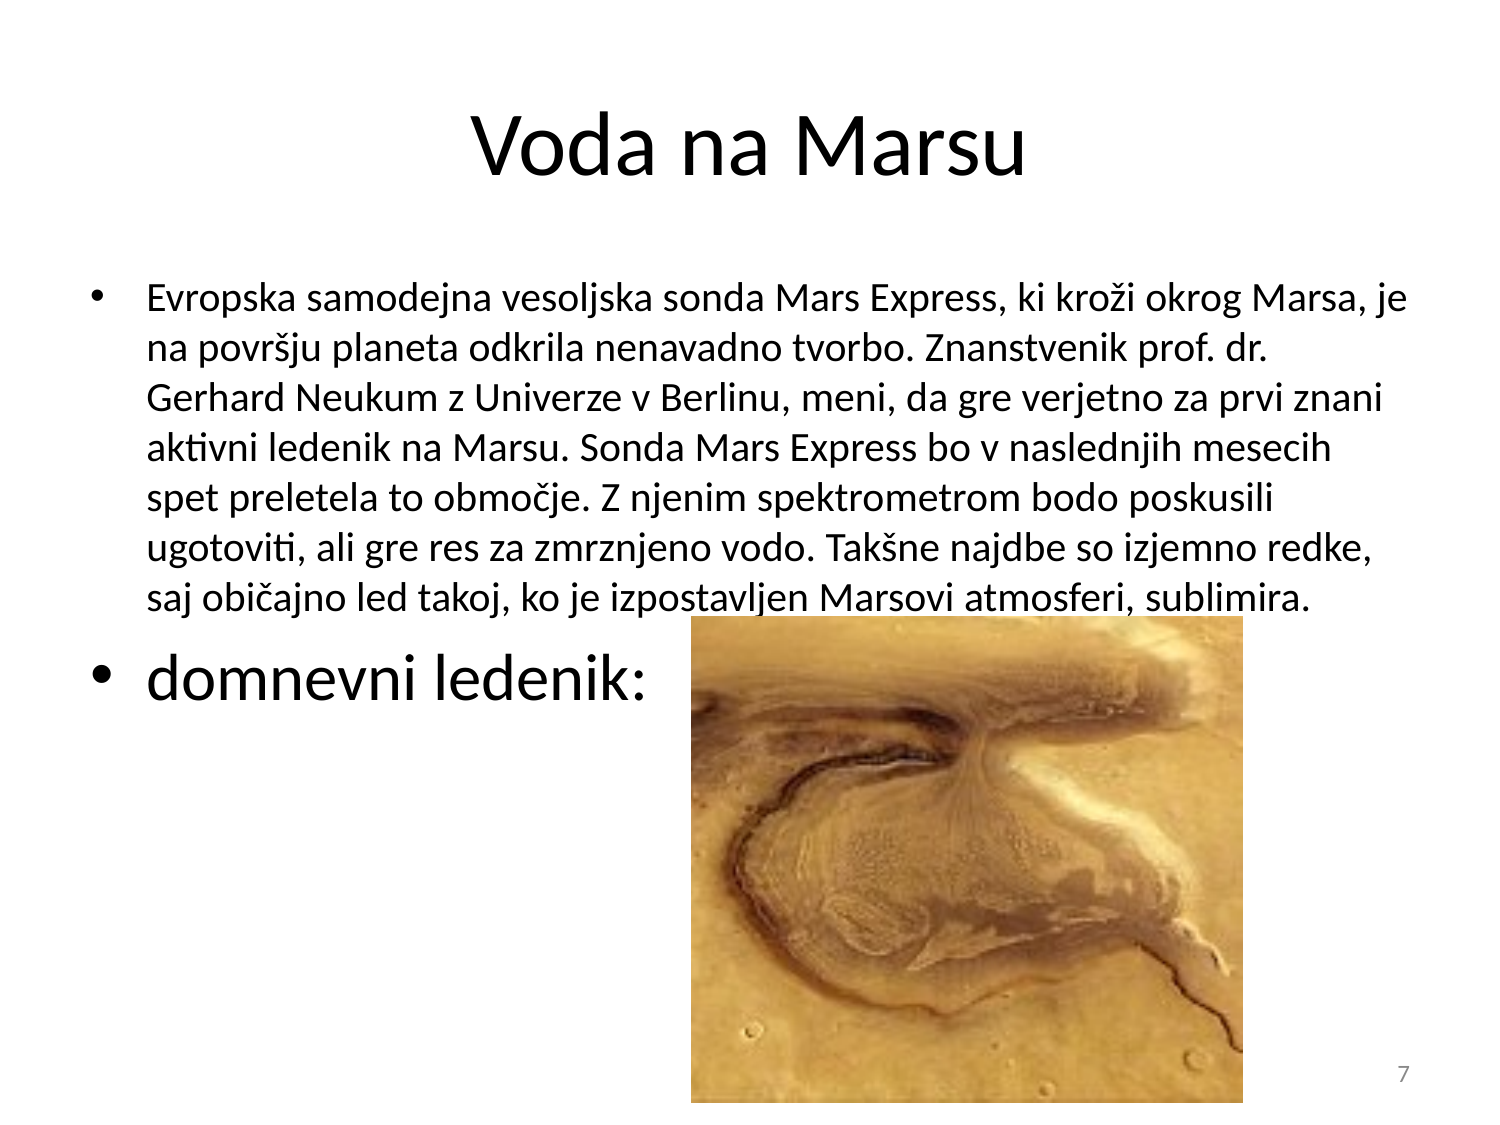

# Voda na Marsu
Evropska samodejna vesoljska sonda Mars Express, ki kroži okrog Marsa, je na površju planeta odkrila nenavadno tvorbo. Znanstvenik prof. dr. Gerhard Neukum z Univerze v Berlinu, meni, da gre verjetno za prvi znani aktivni ledenik na Marsu. Sonda Mars Express bo v naslednjih mesecih spet preletela to območje. Z njenim spektrometrom bodo poskusili ugotoviti, ali gre res za zmrznjeno vodo. Takšne najdbe so izjemno redke, saj običajno led takoj, ko je izpostavljen Marsovi atmosferi, sublimira.
domnevni ledenik: